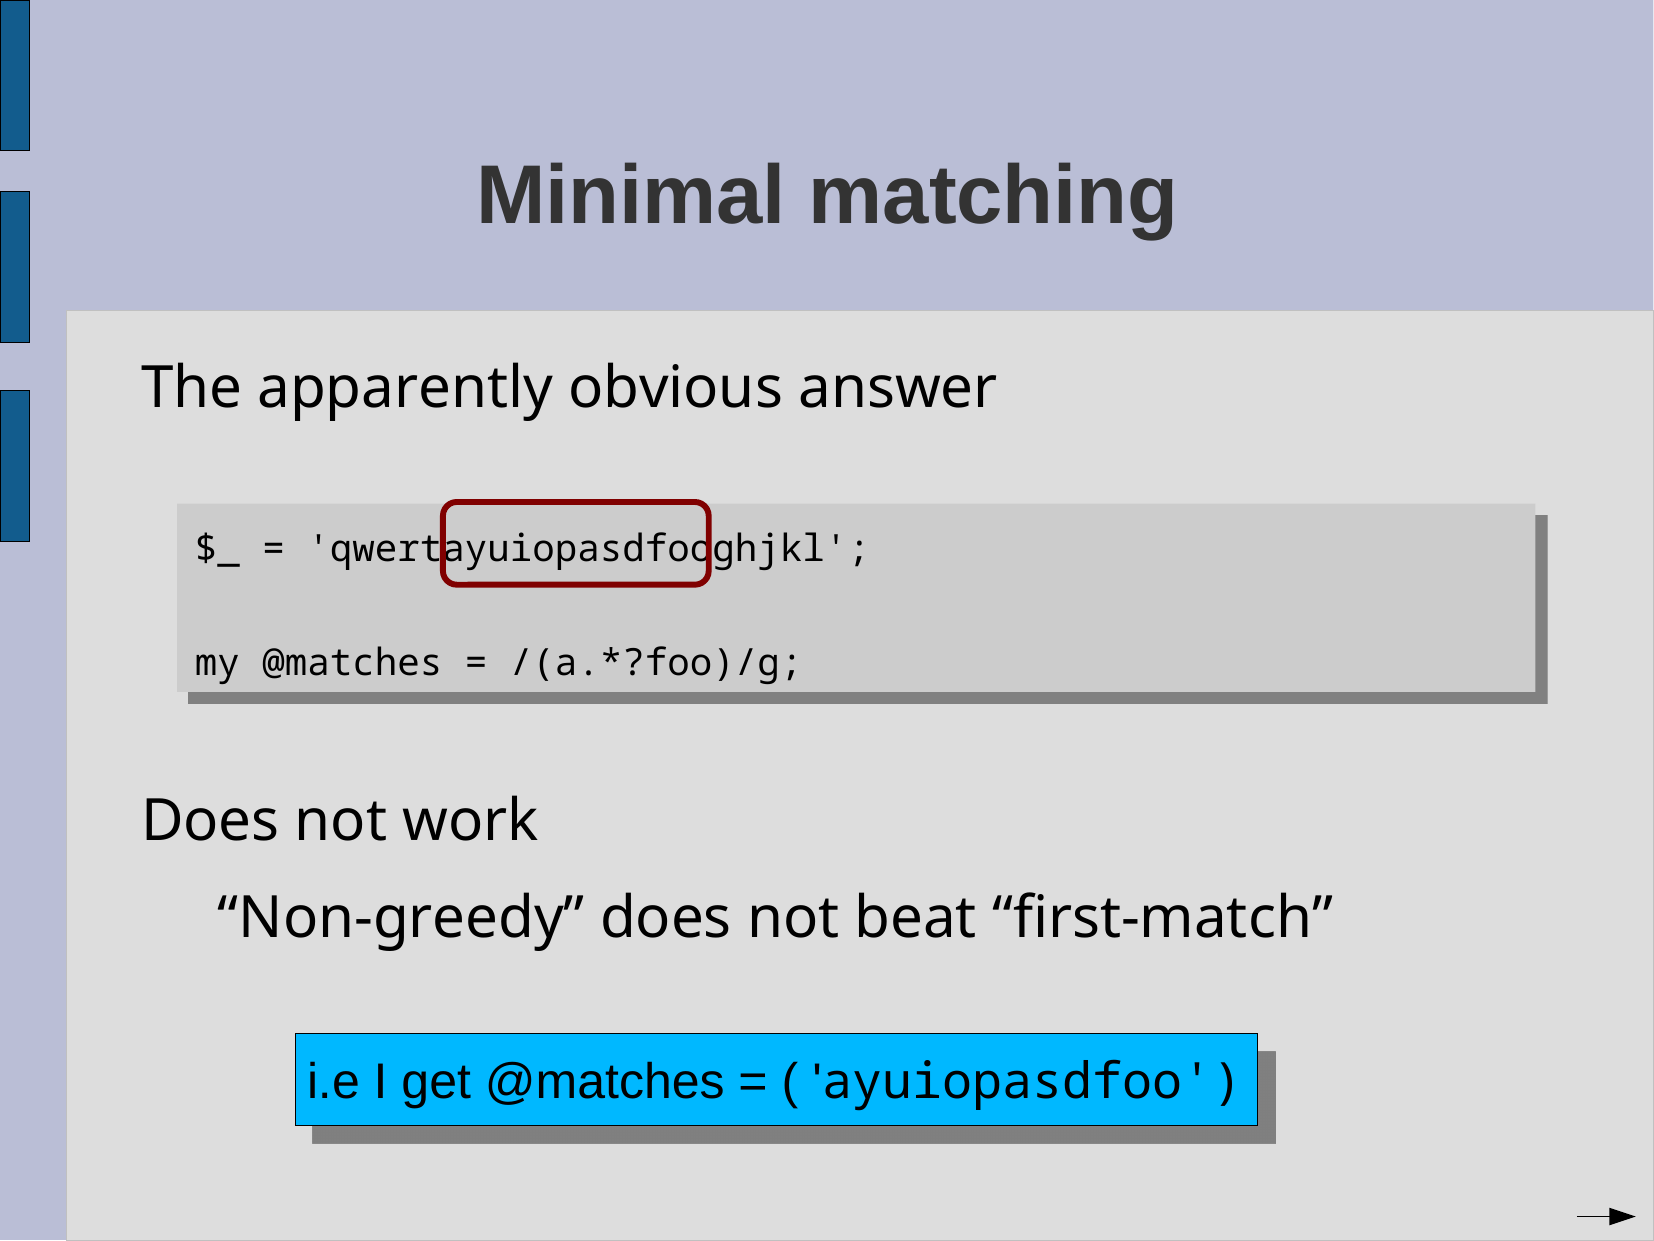

# Minimal matching
The apparently obvious answer
Does not work
“Non-greedy” does not beat “first-match”
$_ = 'qwertayuiopasdfooghjkl';
my @matches = /(a.*?foo)/g;
i.e I get @matches = ( 'ayuiopasdfoo')